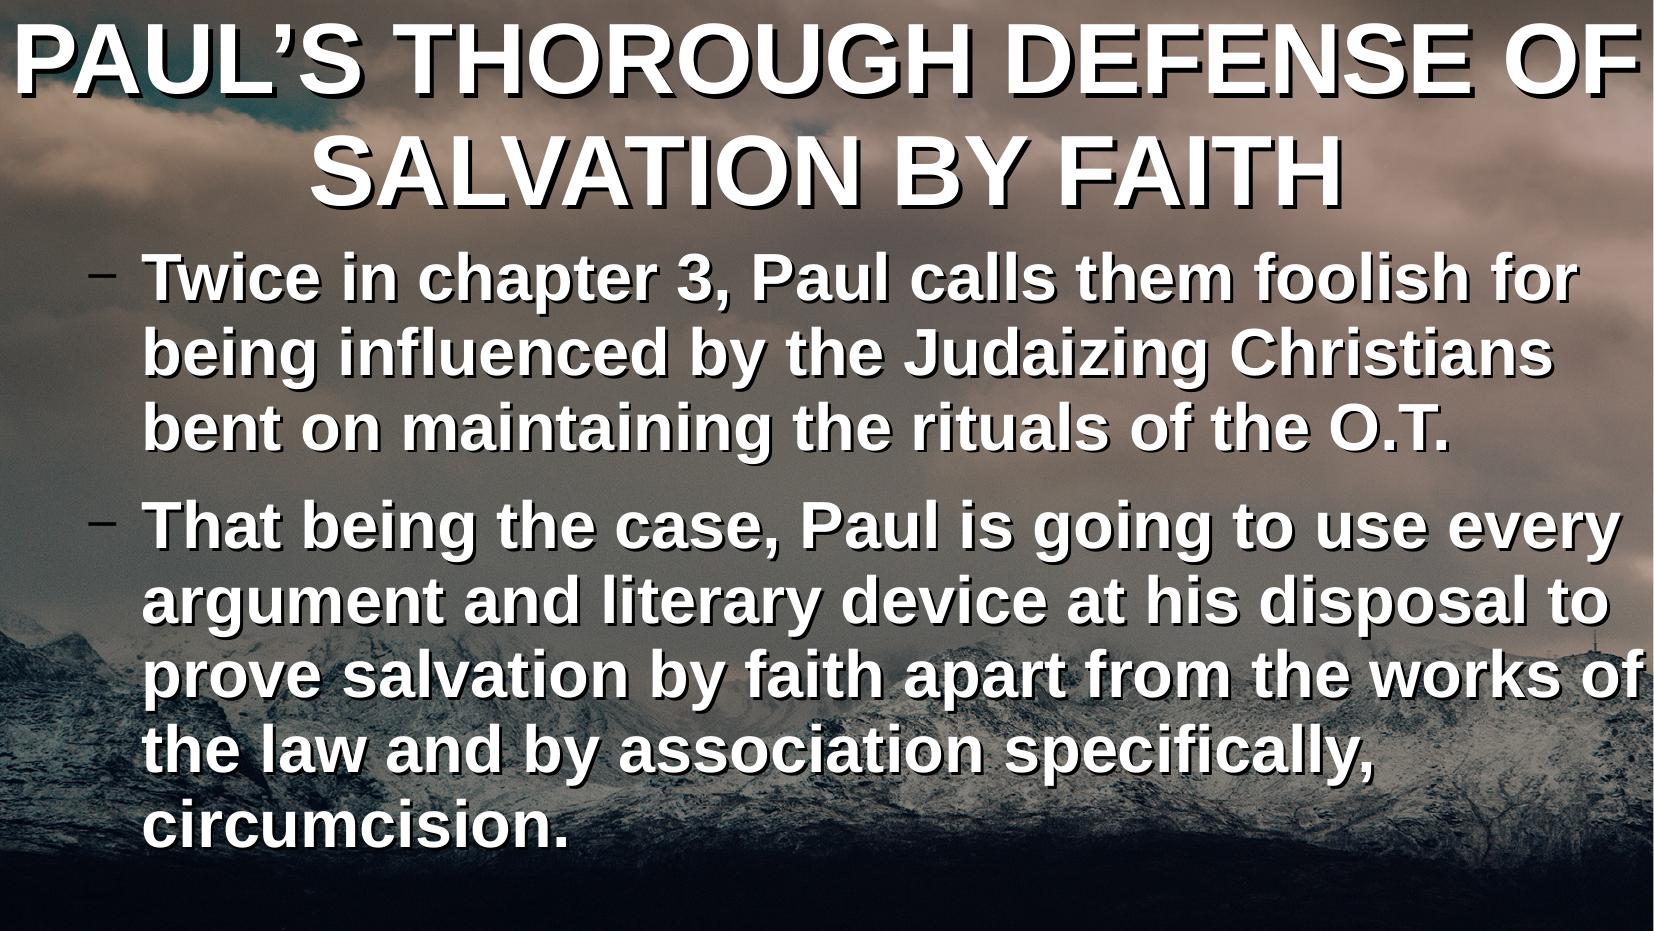

# PAUL’S THOROUGH DEFENSE OF SALVATION BY FAITH
Twice in chapter 3, Paul calls them foolish for being influenced by the Judaizing Christians bent on maintaining the rituals of the O.T.
That being the case, Paul is going to use every argument and literary device at his disposal to prove salvation by faith apart from the works of the law and by association specifically, circumcision.